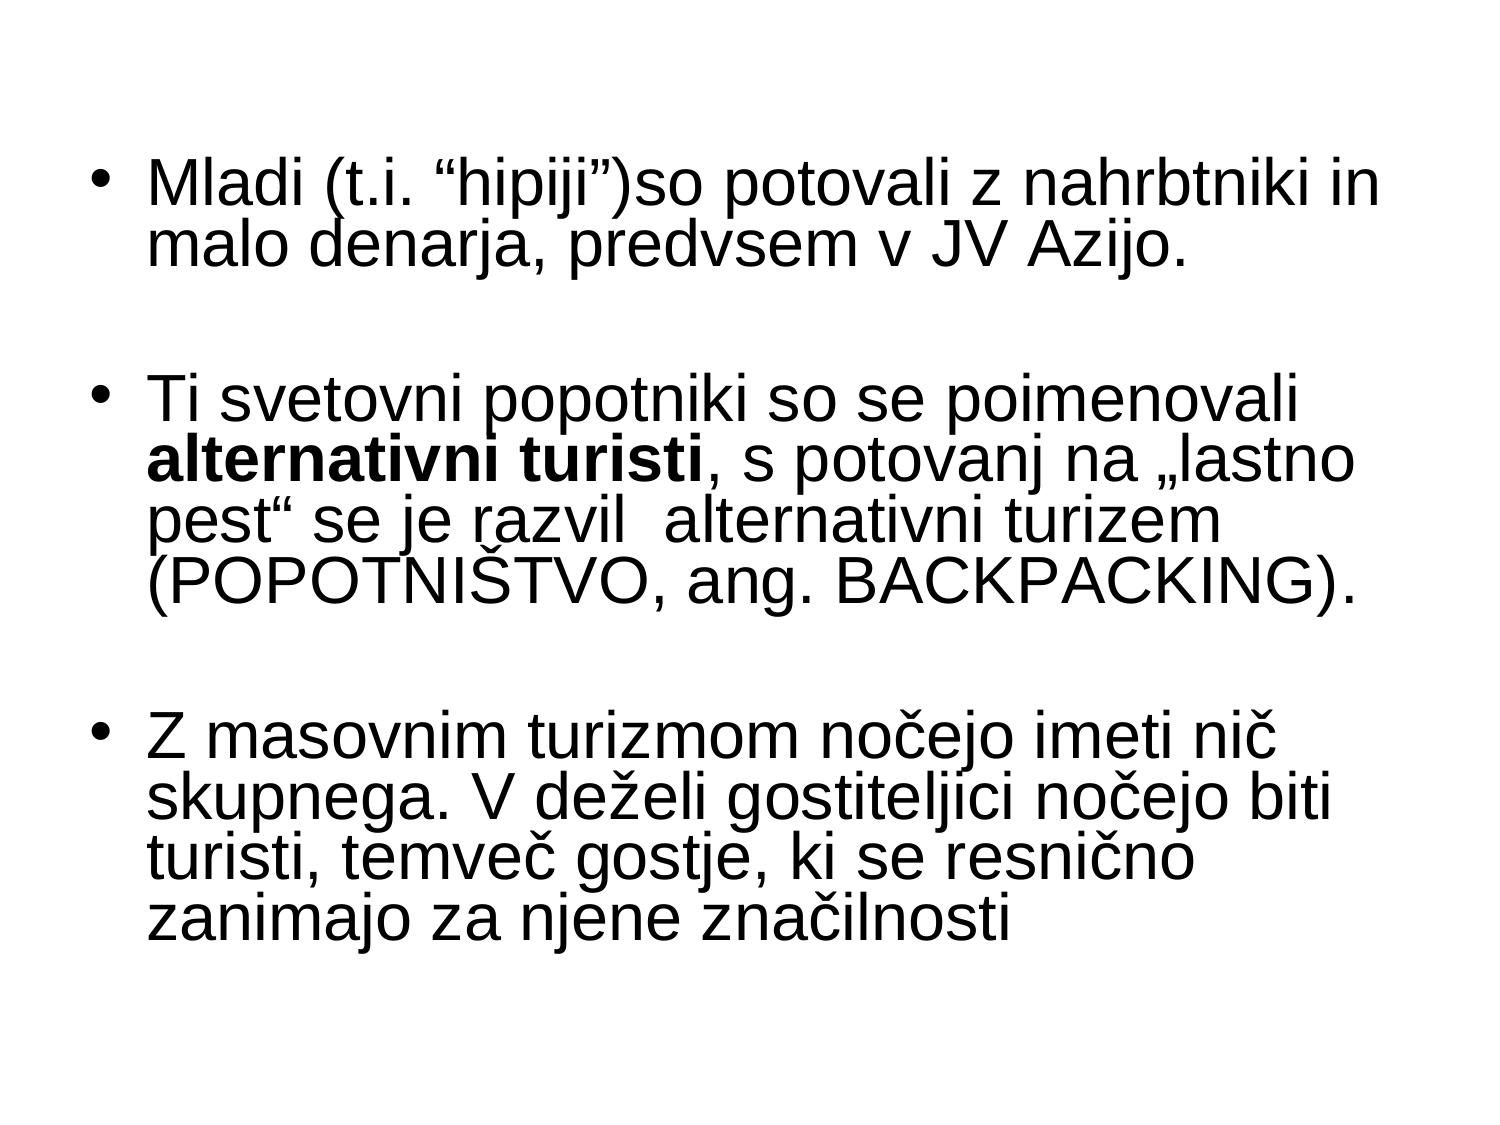

# Mladi (t.i. “hipiji”)so potovali z nahrbtniki in malo denarja, predvsem v JV Azijo.
Ti svetovni popotniki so se poimenovali alternativni turisti, s potovanj na „lastno pest“ se je razvil alternativni turizem (POPOTNIŠTVO, ang. BACKPACKING).
Z masovnim turizmom nočejo imeti nič skupnega. V deželi gostiteljici nočejo biti turisti, temveč gostje, ki se resnično zanimajo za njene značilnosti